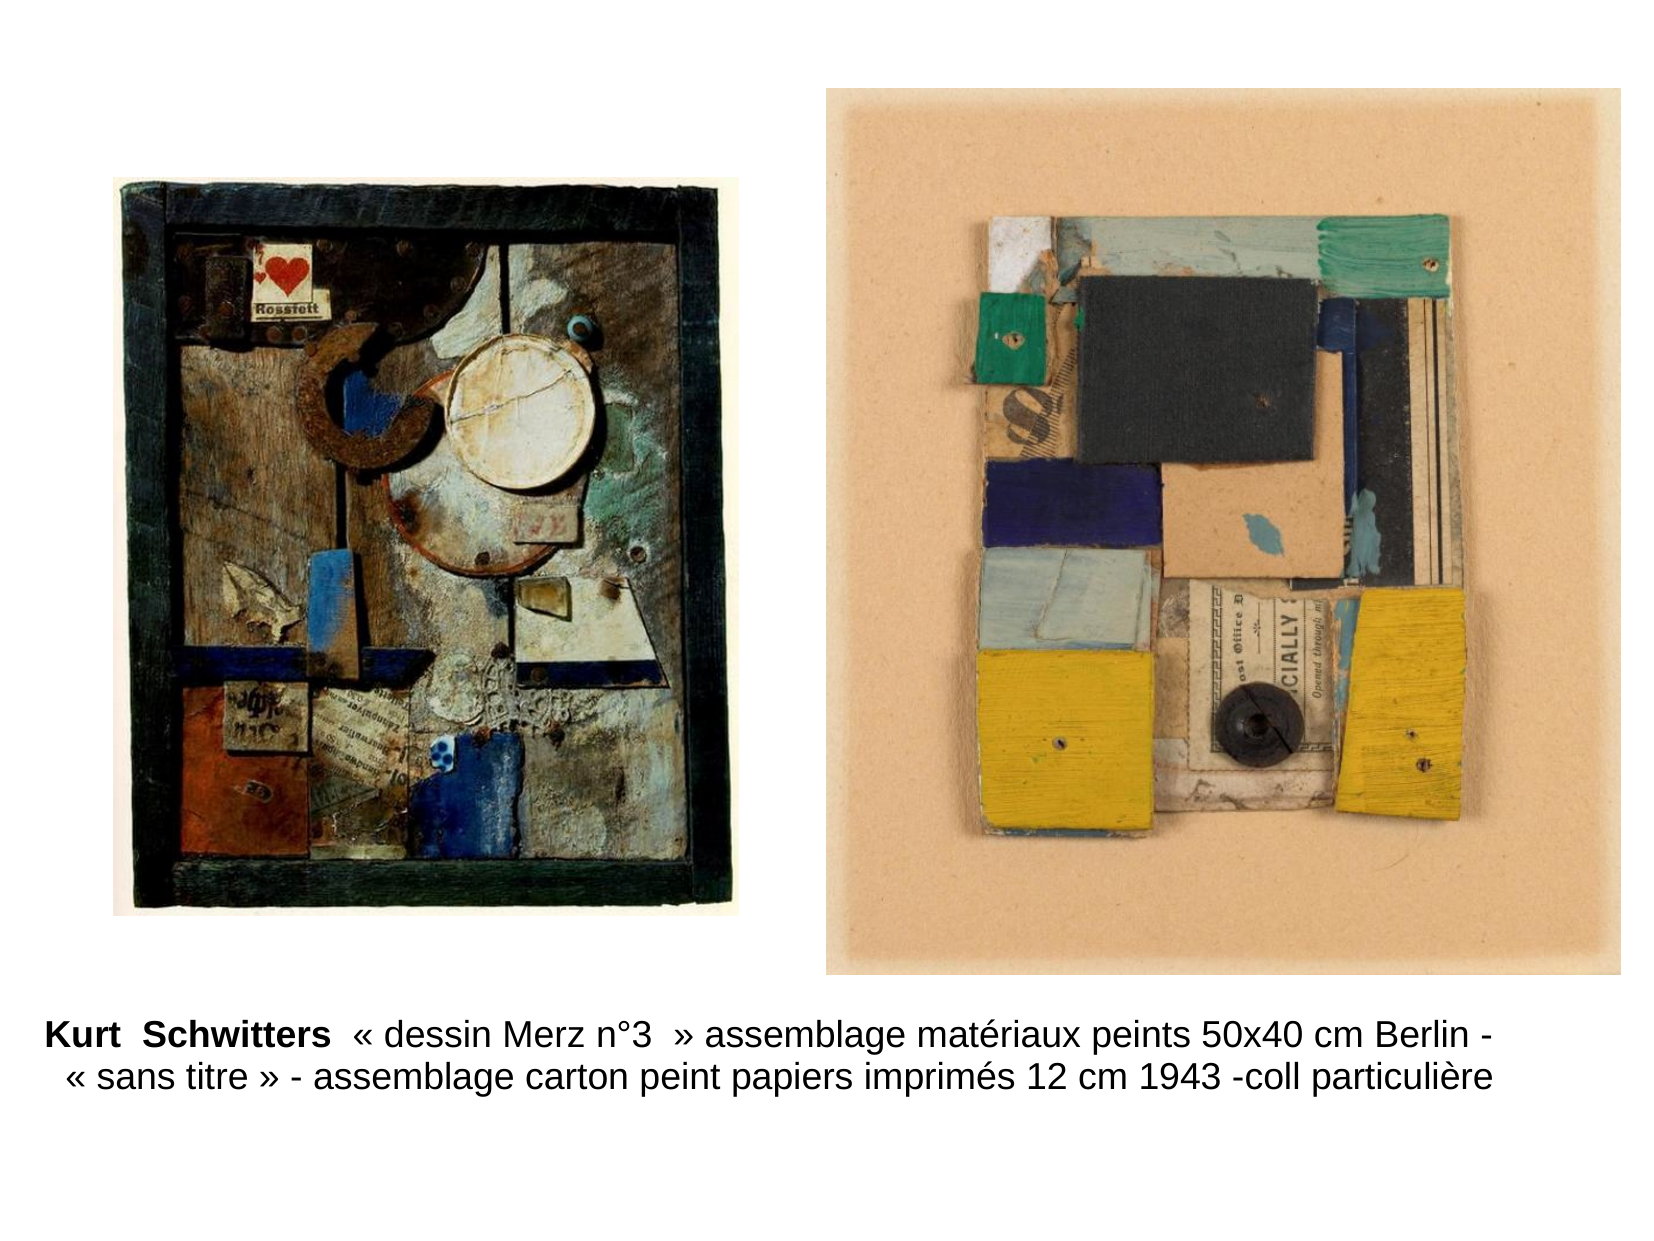

Kurt Schwitters « dessin Merz n°3 » assemblage matériaux peints 50x40 cm Berlin -
 « sans titre » - assemblage carton peint papiers imprimés 12 cm 1943 -coll particulière